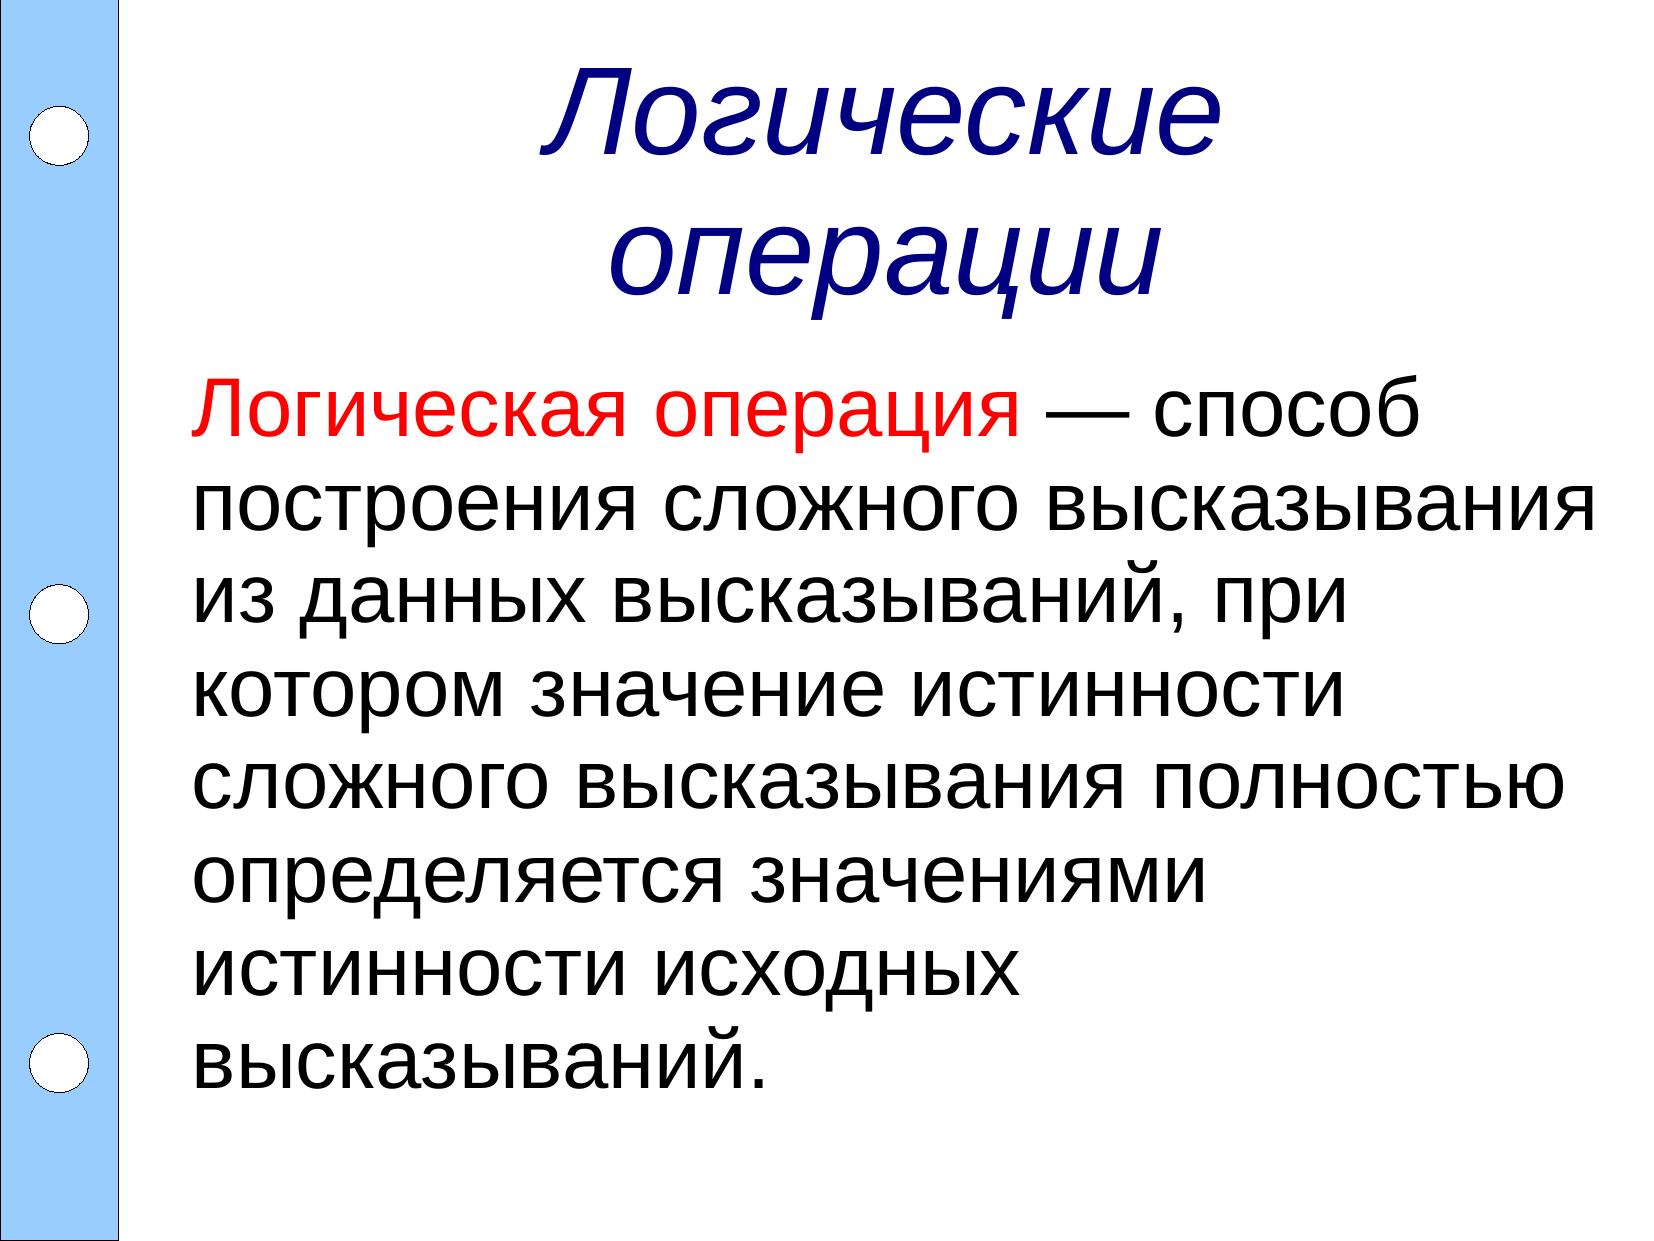

Логические операции
Логическая операция — способ построения сложного высказывания из данных высказываний, при котором значение истинности сложного высказывания полностью определяется значениями истинности исходных высказываний.